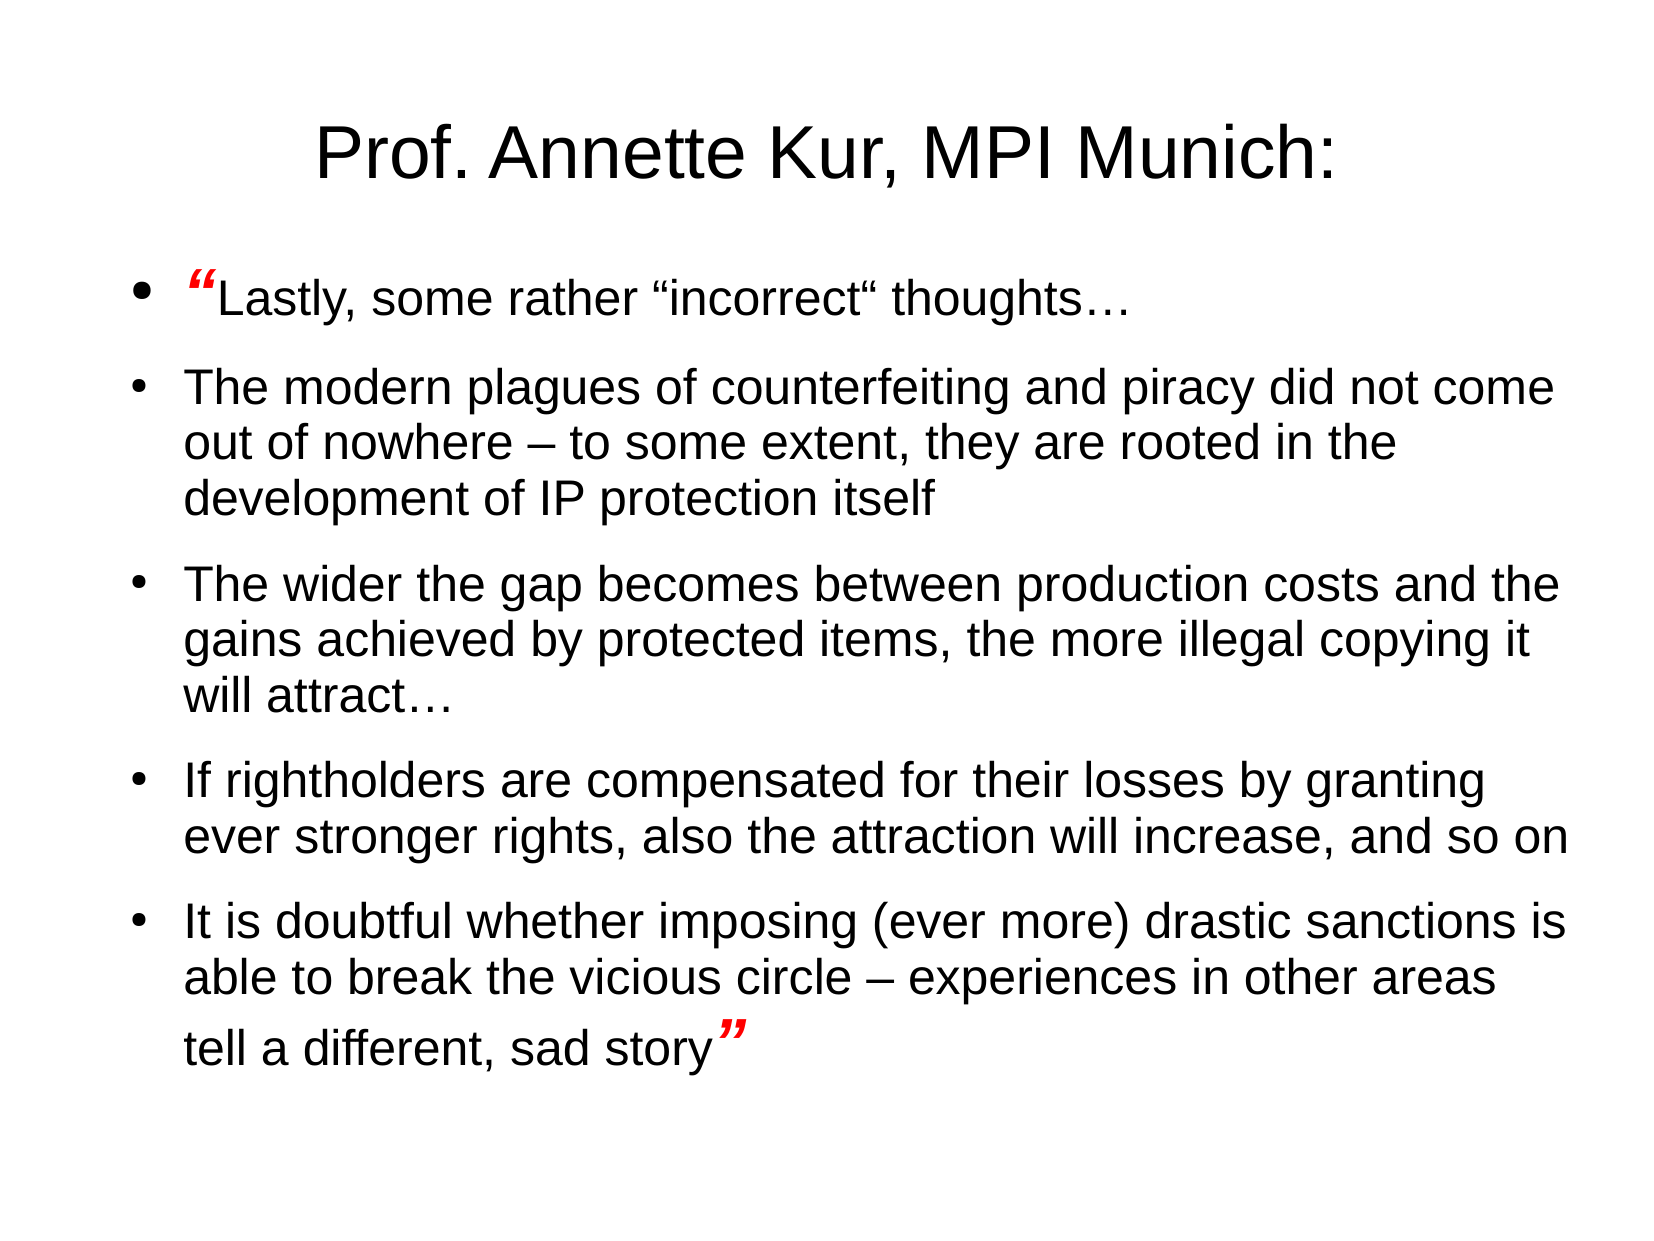

# Prof. Annette Kur, MPI Munich:
“Lastly, some rather “incorrect“ thoughts…
The modern plagues of counterfeiting and piracy did not come out of nowhere – to some extent, they are rooted in the development of IP protection itself
The wider the gap becomes between production costs and the gains achieved by protected items, the more illegal copying it will attract…
If rightholders are compensated for their losses by granting ever stronger rights, also the attraction will increase, and so on
It is doubtful whether imposing (ever more) drastic sanctions is able to break the vicious circle – experiences in other areas tell a different, sad story”